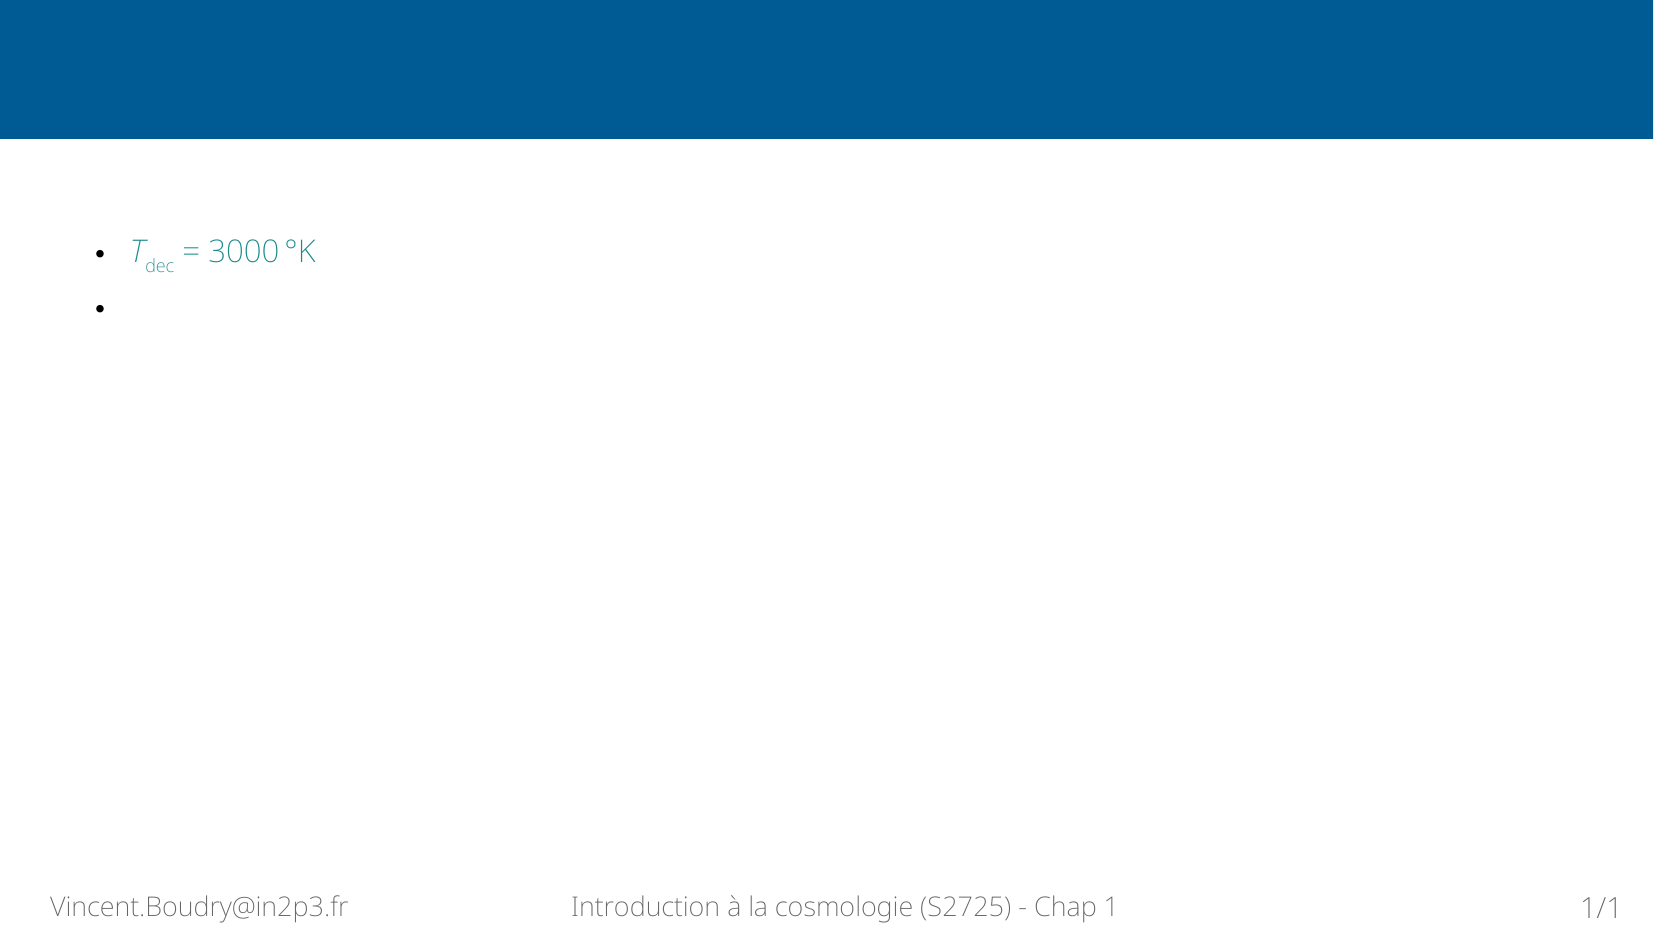

#
Tdec = 3000 °K
Introduction à la cosmologie (S2725) - Chap 1
1